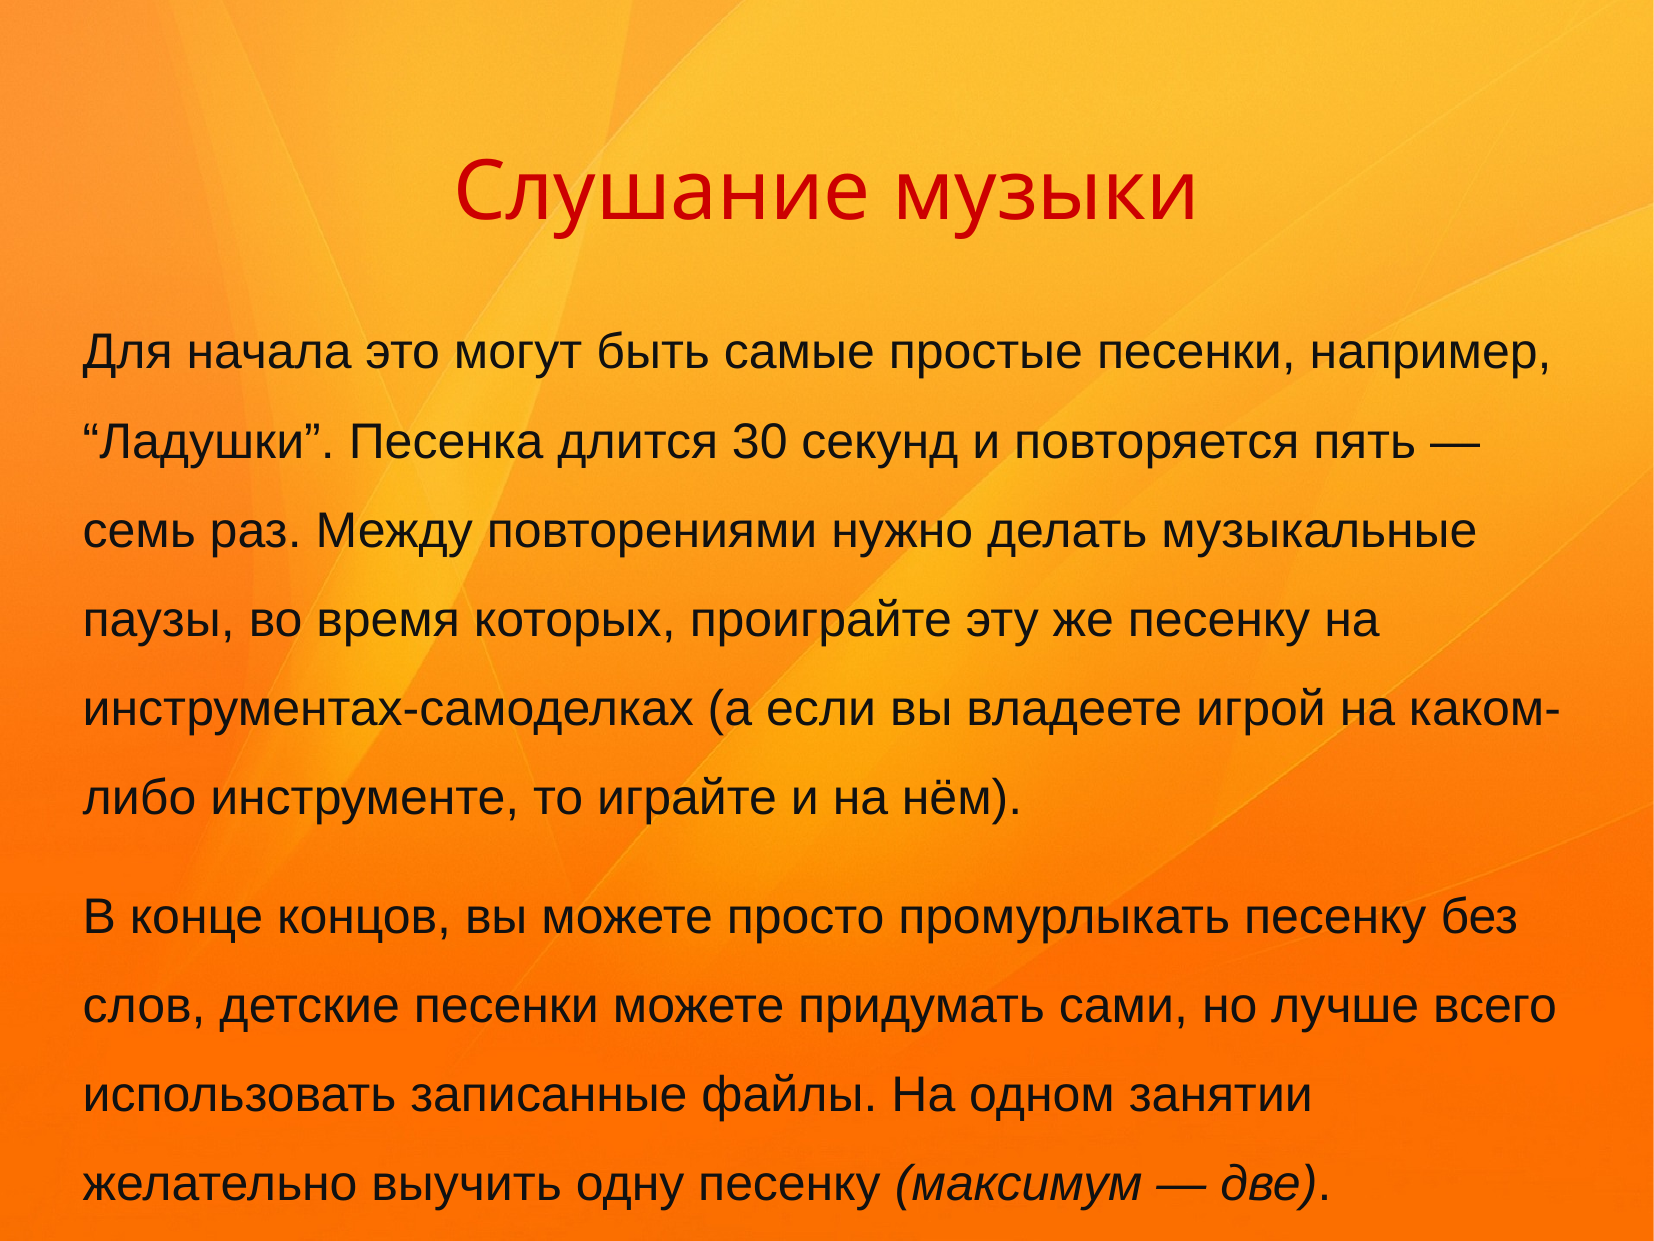

# Слушание музыки
Для начала это могут быть самые простые песенки, например, “Ладушки”. Песенка длится 30 секунд и повторяется пять — семь раз. Между повторениями нужно делать музыкальные паузы, во время которых, проиграйте эту же песенку на инструментах-самоделках (а если вы владеете игрой на каком-либо инструменте, то играйте и на нём).
В конце концов, вы можете просто промурлыкать песенку без слов, детские песенки можете придумать сами, но лучше всего использовать записанные файлы. На одном занятии желательно выучить одну песенку (максимум — две).